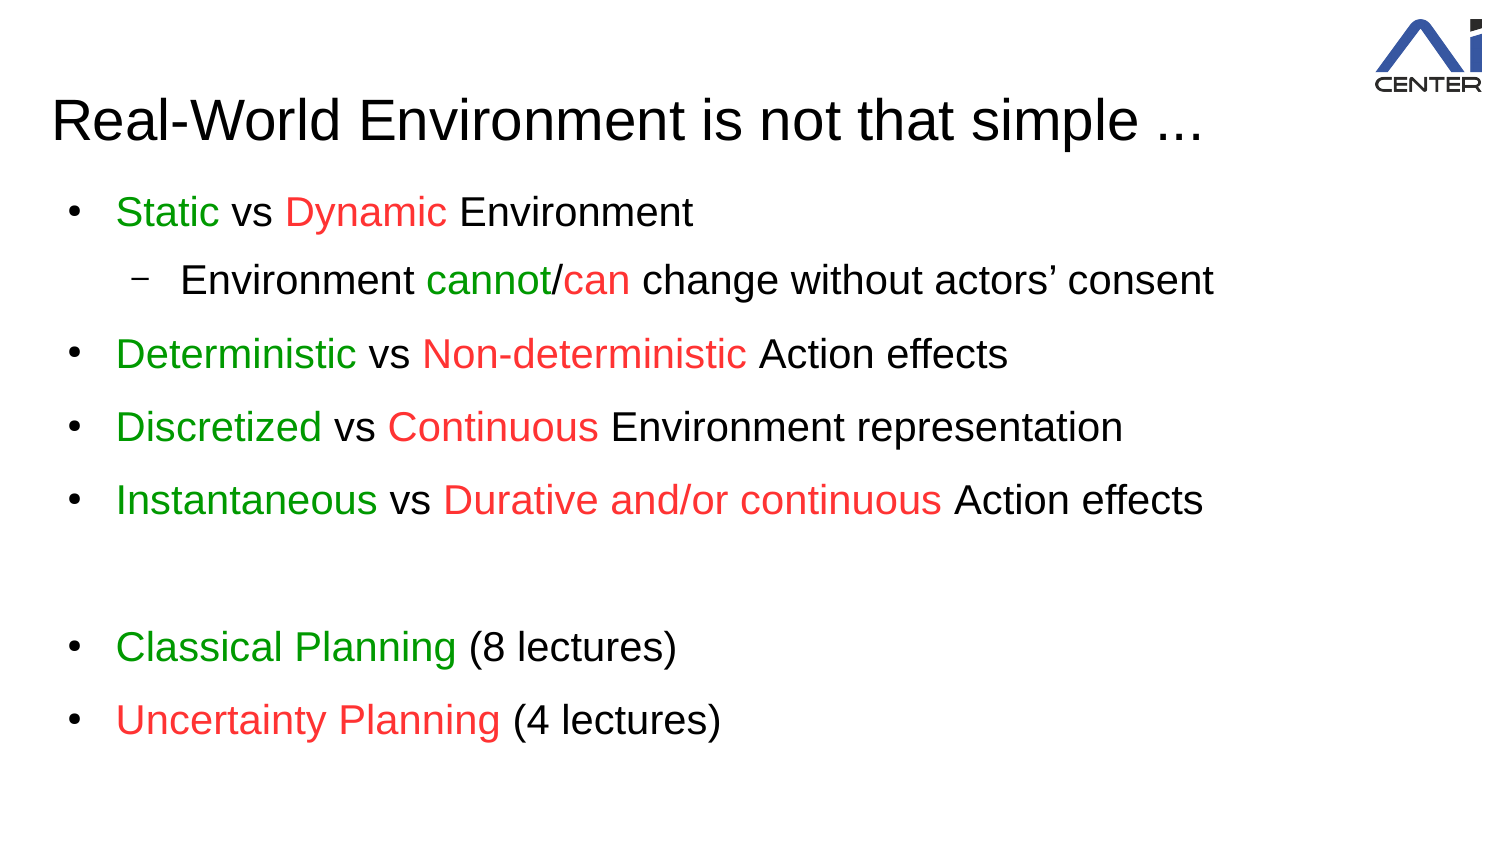

# Real-World Environment is not that simple ...
Static vs Dynamic Environment
Environment cannot/can change without actors’ consent
Deterministic vs Non-deterministic Action effects
Discretized vs Continuous Environment representation
Instantaneous vs Durative and/or continuous Action effects
Classical Planning (8 lectures)
Uncertainty Planning (4 lectures)